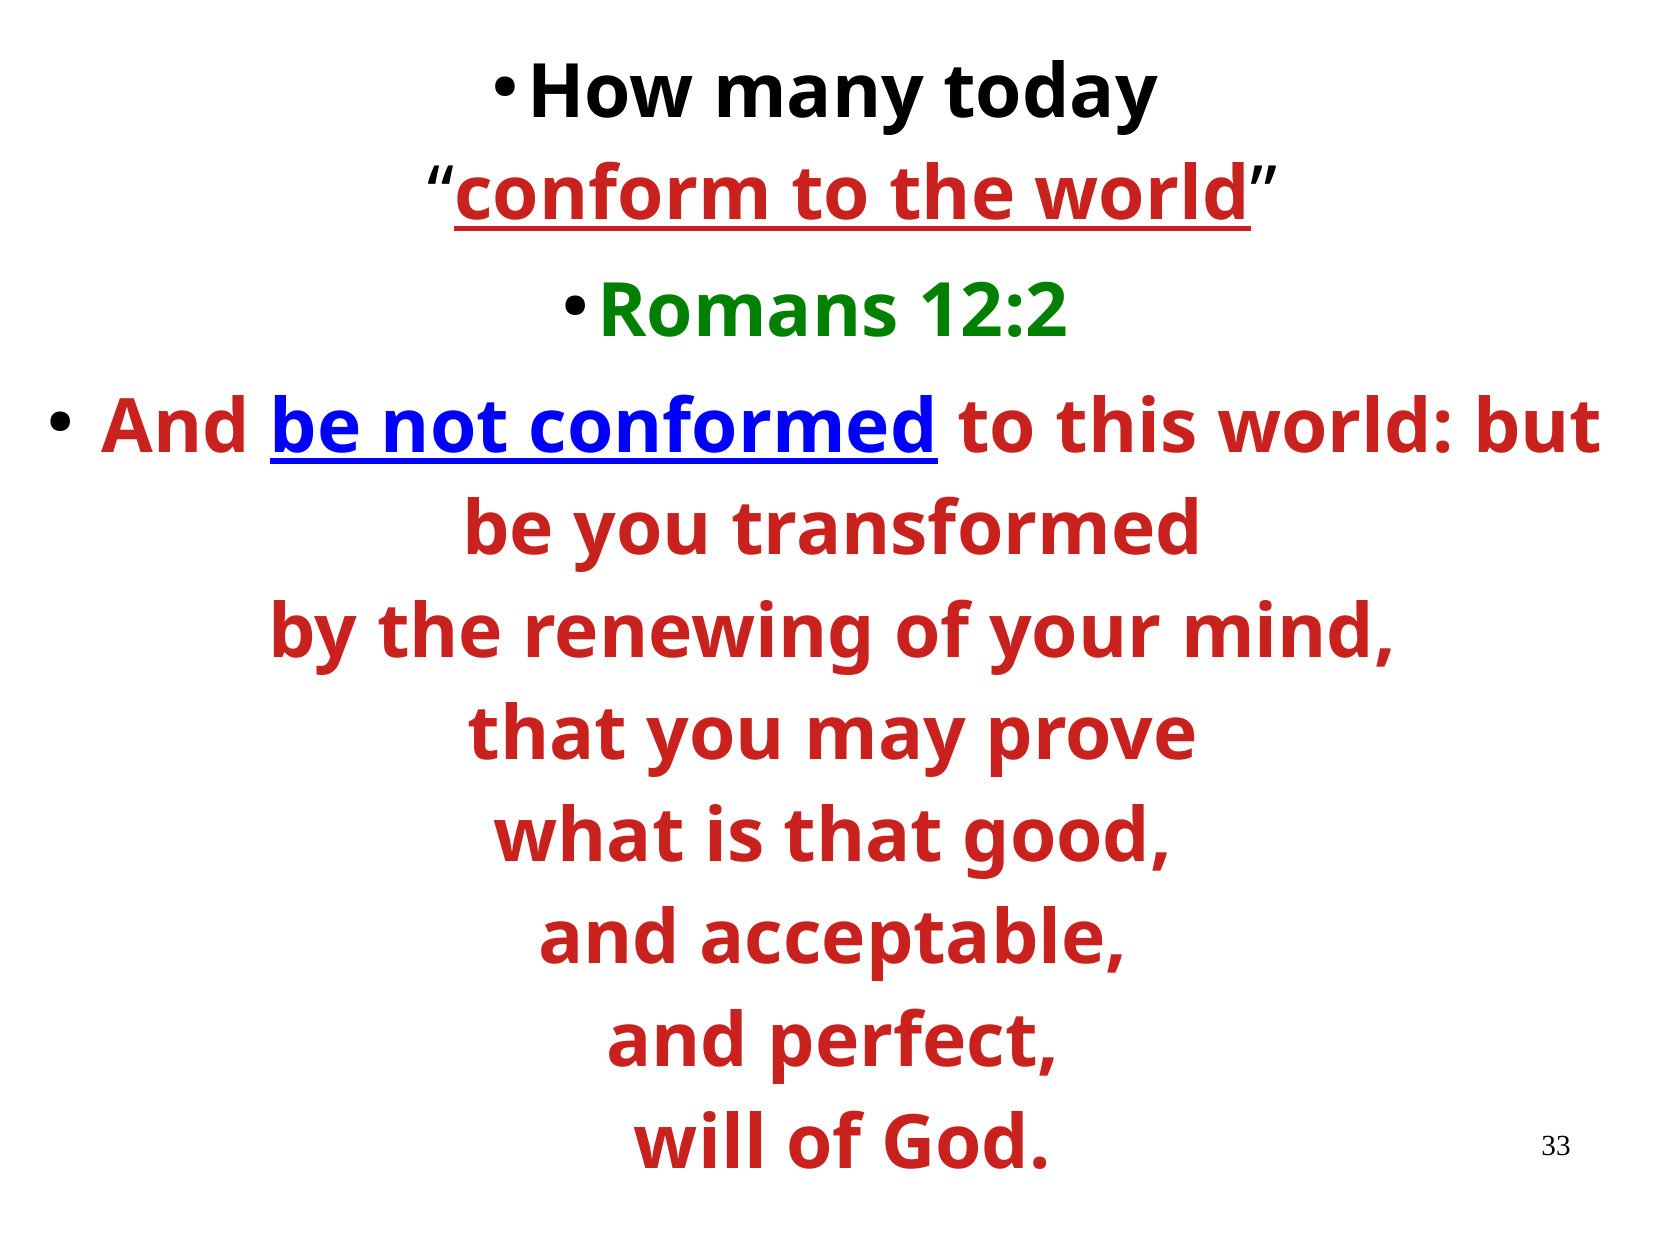

# How many today “conform to the world”
Romans 12:2
 And be not conformed to this world: but be you transformed
by the renewing of your mind,
that you may prove
what is that good,
and acceptable,
and perfect,
will of God.
33